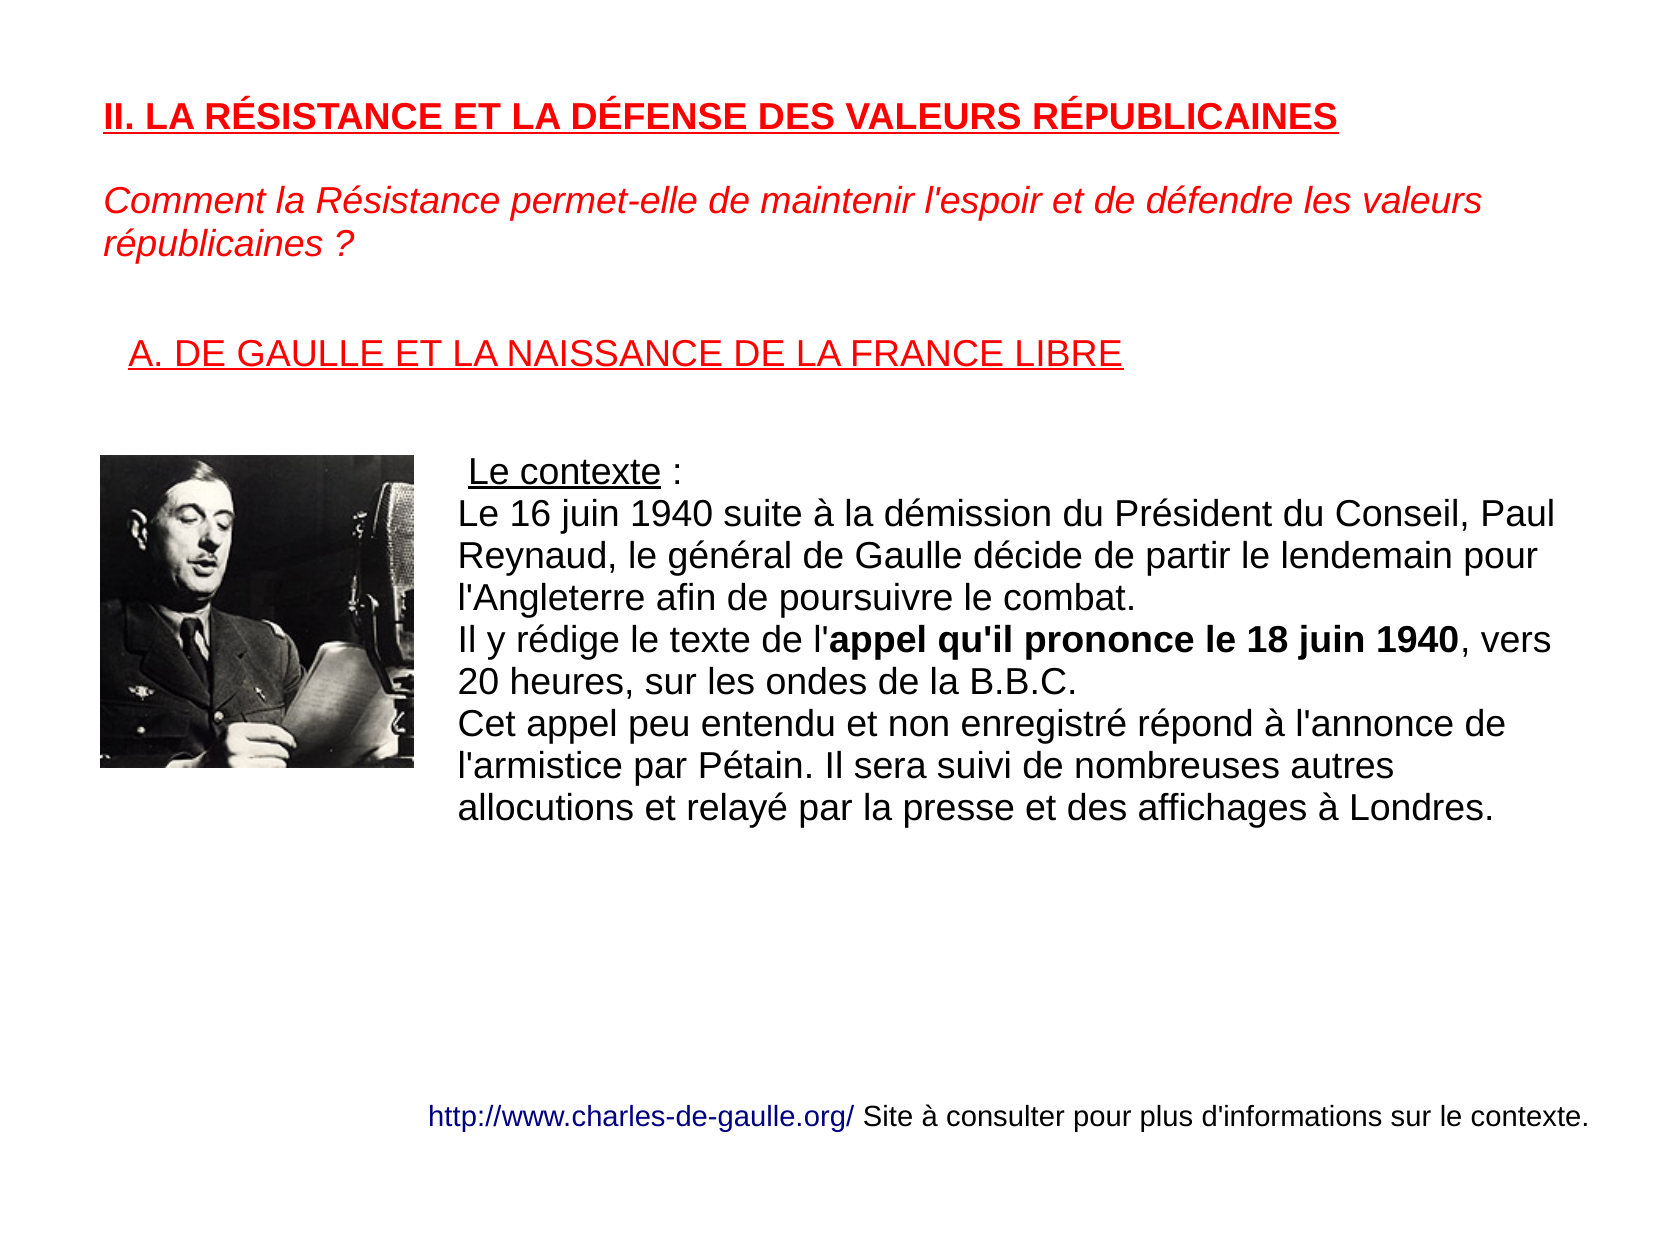

II. LA RÉSISTANCE ET LA DÉFENSE DES VALEURS RÉPUBLICAINES
Comment la Résistance permet-elle de maintenir l'espoir et de défendre les valeurs
républicaines ?
A. DE GAULLE ET LA NAISSANCE DE LA FRANCE LIBRE
 Le contexte :
Le 16 juin 1940 suite à la démission du Président du Conseil, Paul
Reynaud, le général de Gaulle décide de partir le lendemain pour
l'Angleterre afin de poursuivre le combat.
Il y rédige le texte de l'appel qu'il prononce le 18 juin 1940, vers
20 heures, sur les ondes de la B.B.C.
Cet appel peu entendu et non enregistré répond à l'annonce de l'armistice par Pétain. Il sera suivi de nombreuses autres allocutions et relayé par la presse et des affichages à Londres.
http://www.charles-de-gaulle.org/ Site à consulter pour plus d'informations sur le contexte.